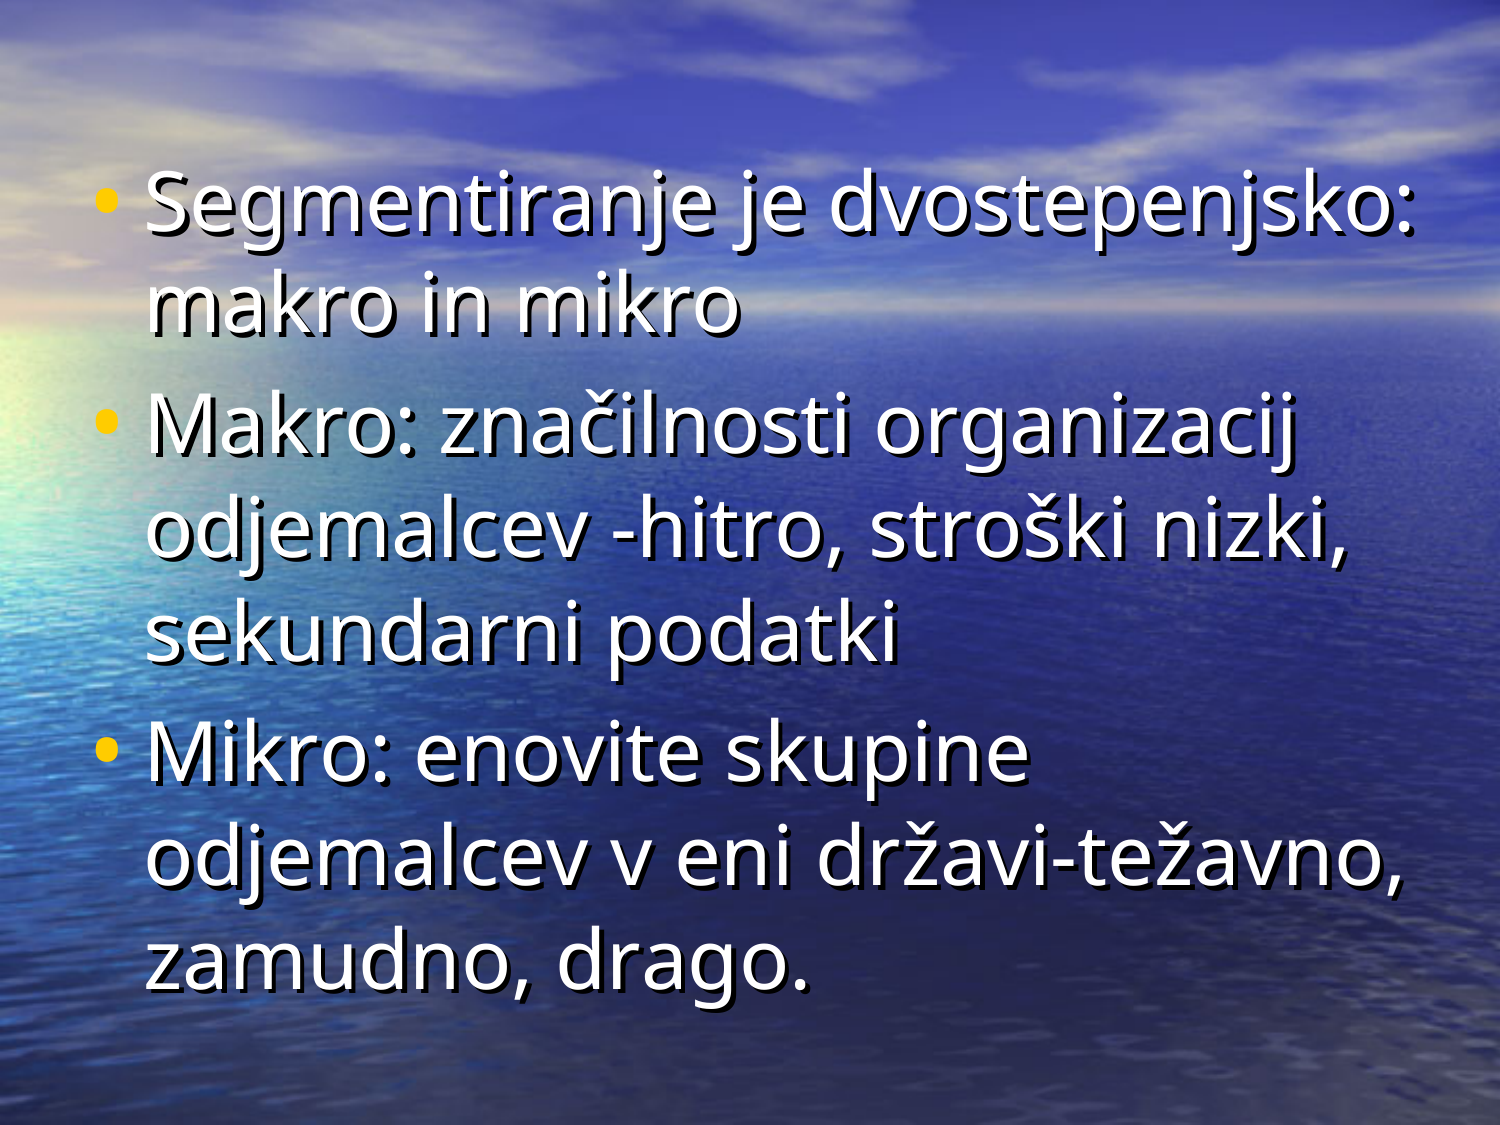

# Segmentiranje je dvostepenjsko: makro in mikro
Makro: značilnosti organizacij odjemalcev -hitro, stroški nizki, sekundarni podatki
Mikro: enovite skupine odjemalcev v eni državi-težavno, zamudno, drago.